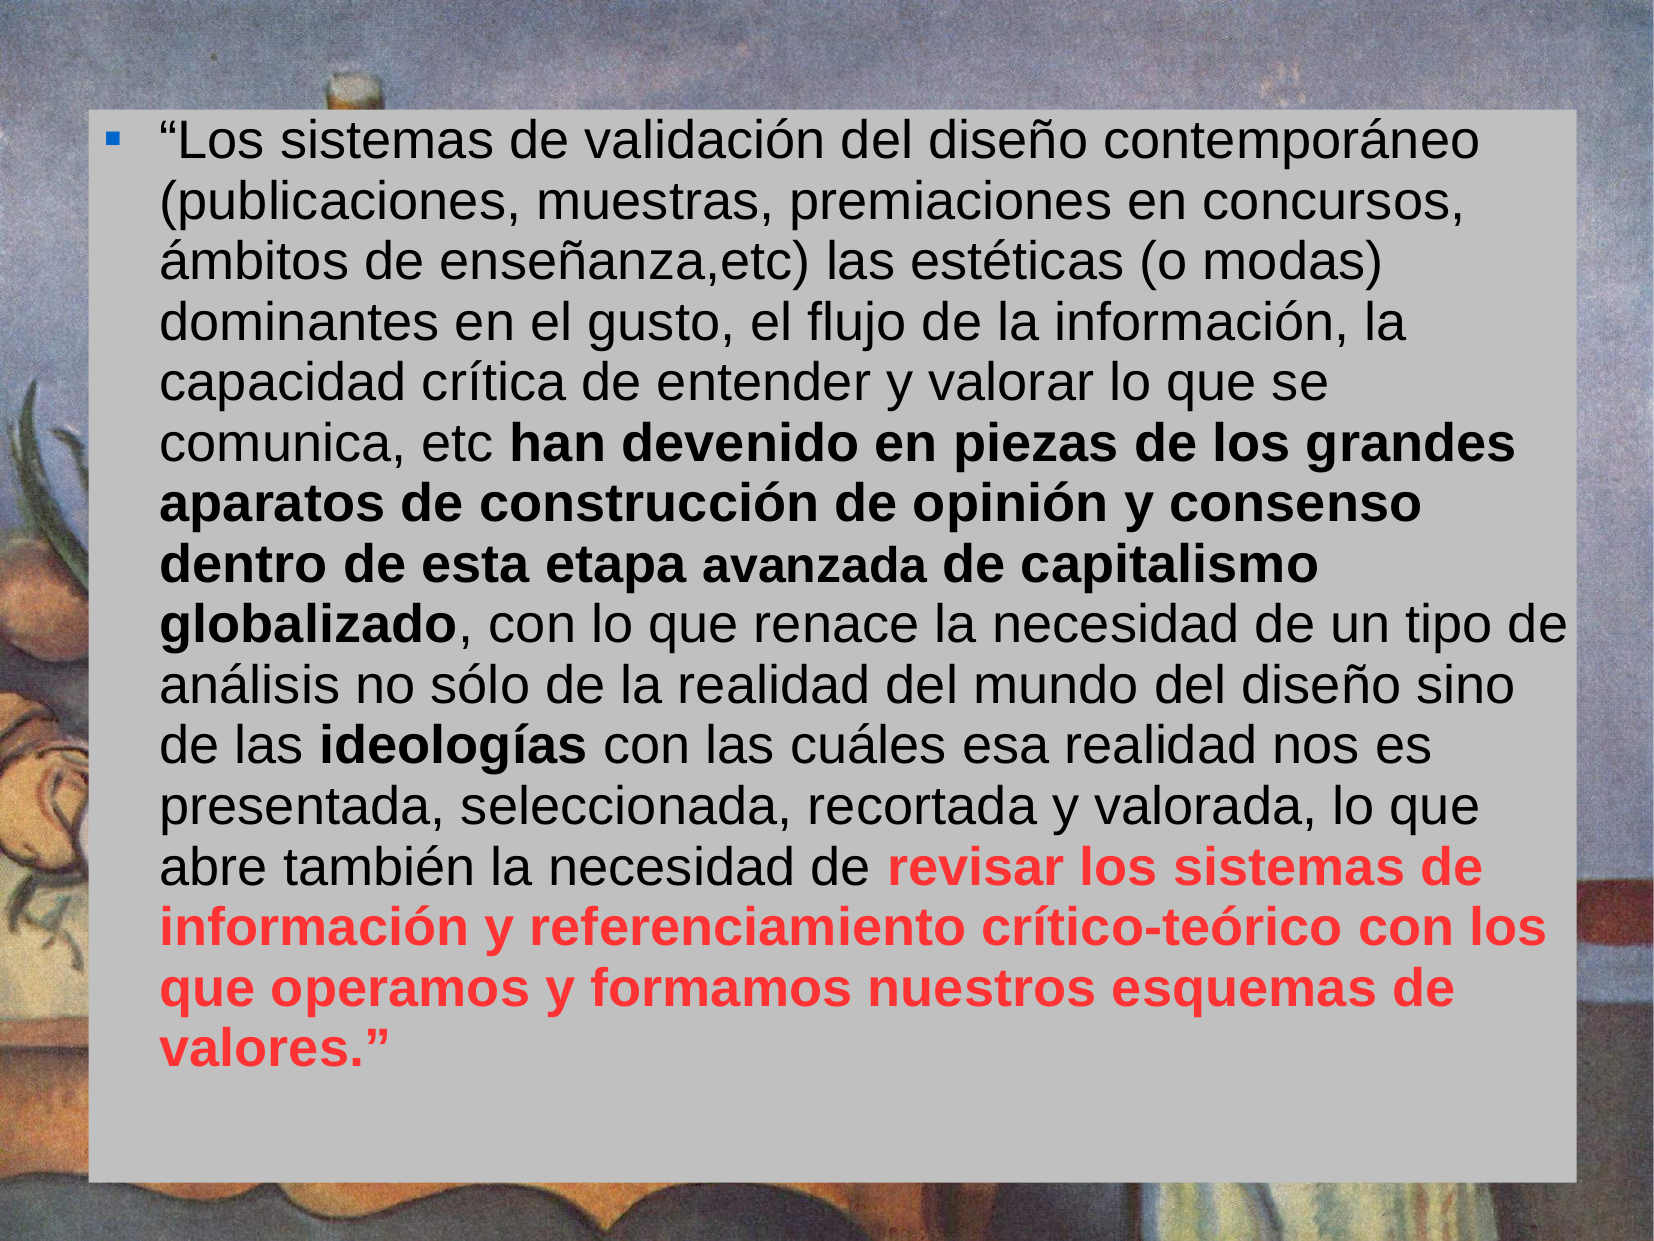

# “Los sistemas de validación del diseño contemporáneo (publicaciones, muestras, premiaciones en concursos, ámbitos de enseñanza,etc) las estéticas (o modas) dominantes en el gusto, el flujo de la información, la capacidad crítica de entender y valorar lo que se comunica, etc han devenido en piezas de los grandes aparatos de construcción de opinión y consenso dentro de esta etapa avanzada de capitalismo globalizado, con lo que renace la necesidad de un tipo de análisis no sólo de la realidad del mundo del diseño sino de las ideologías con las cuáles esa realidad nos es presentada, seleccionada, recortada y valorada, lo que abre también la necesidad de revisar los sistemas de información y referenciamiento crítico-teórico con los que operamos y formamos nuestros esquemas de valores.”